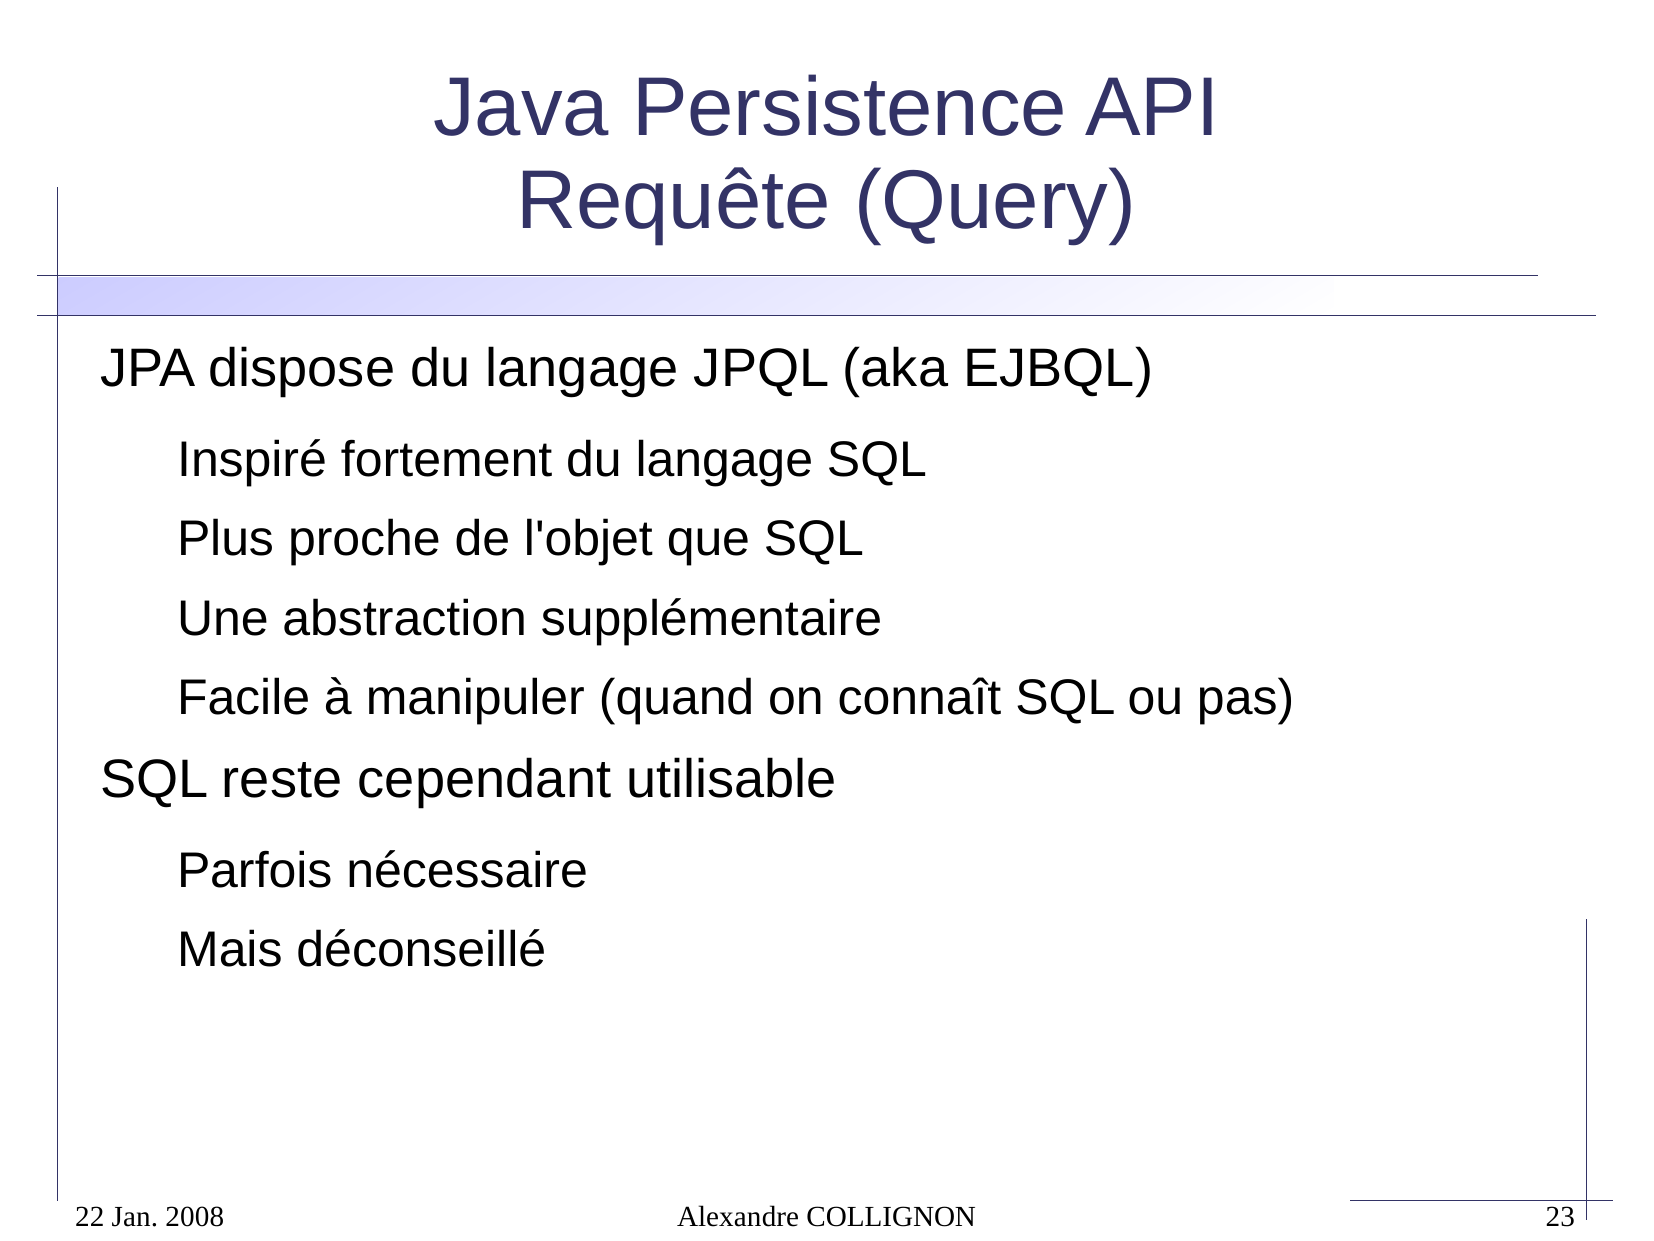

# Java Persistence API Requête (Query)
JPA dispose du langage JPQL (aka EJBQL)
Inspiré fortement du langage SQL
Plus proche de l'objet que SQL
Une abstraction supplémentaire
Facile à manipuler (quand on connaît SQL ou pas)
SQL reste cependant utilisable
Parfois nécessaire
Mais déconseillé
22 Jan. 2008
Alexandre COLLIGNON
23